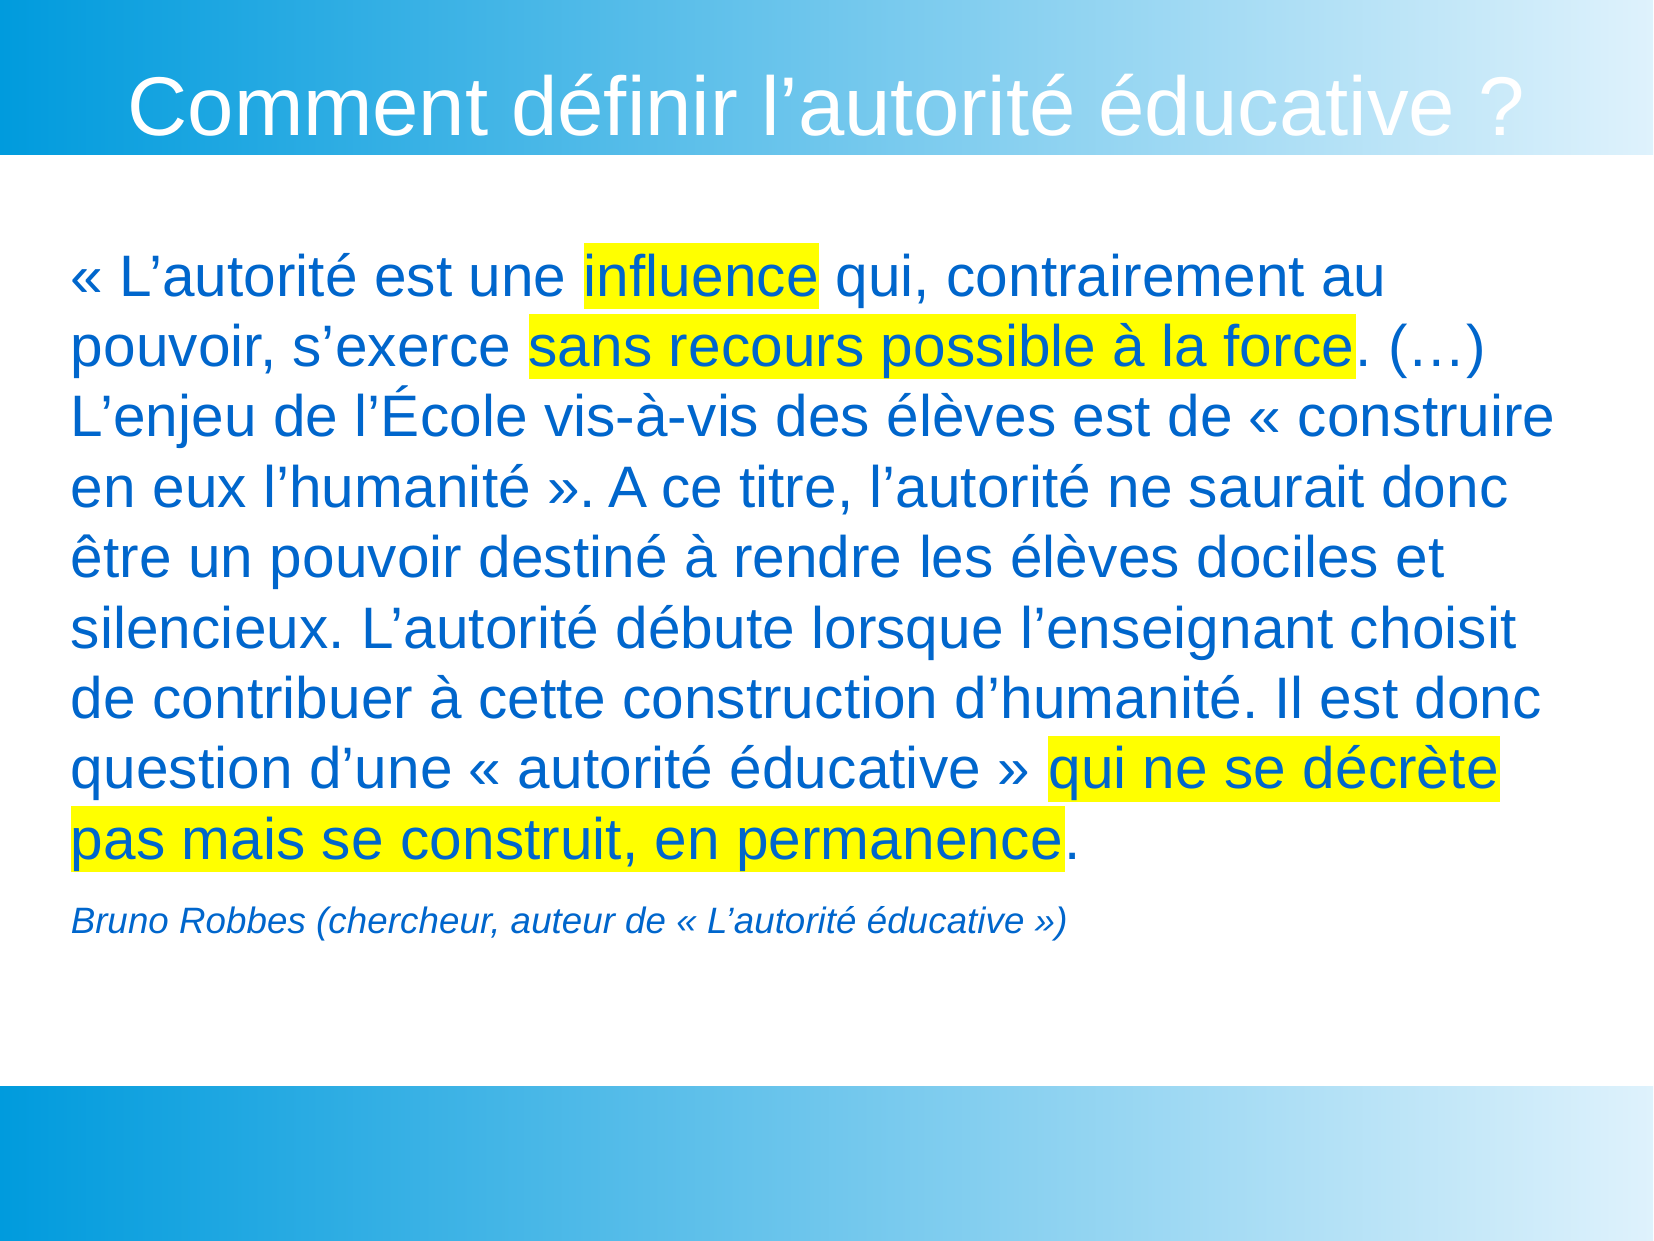

# Comment définir l’autorité éducative ?
« L’autorité est une influence qui, contrairement au pouvoir, s’exerce sans recours possible à la force. (…) L’enjeu de l’École vis-à-vis des élèves est de « construire en eux l’humanité ». A ce titre, l’autorité ne saurait donc être un pouvoir destiné à rendre les élèves dociles et silencieux. L’autorité débute lorsque l’enseignant choisit de contribuer à cette construction d’humanité. Il est donc question d’une « autorité éducative » qui ne se décrète pas mais se construit, en permanence.
Bruno Robbes (chercheur, auteur de « L’autorité éducative »)